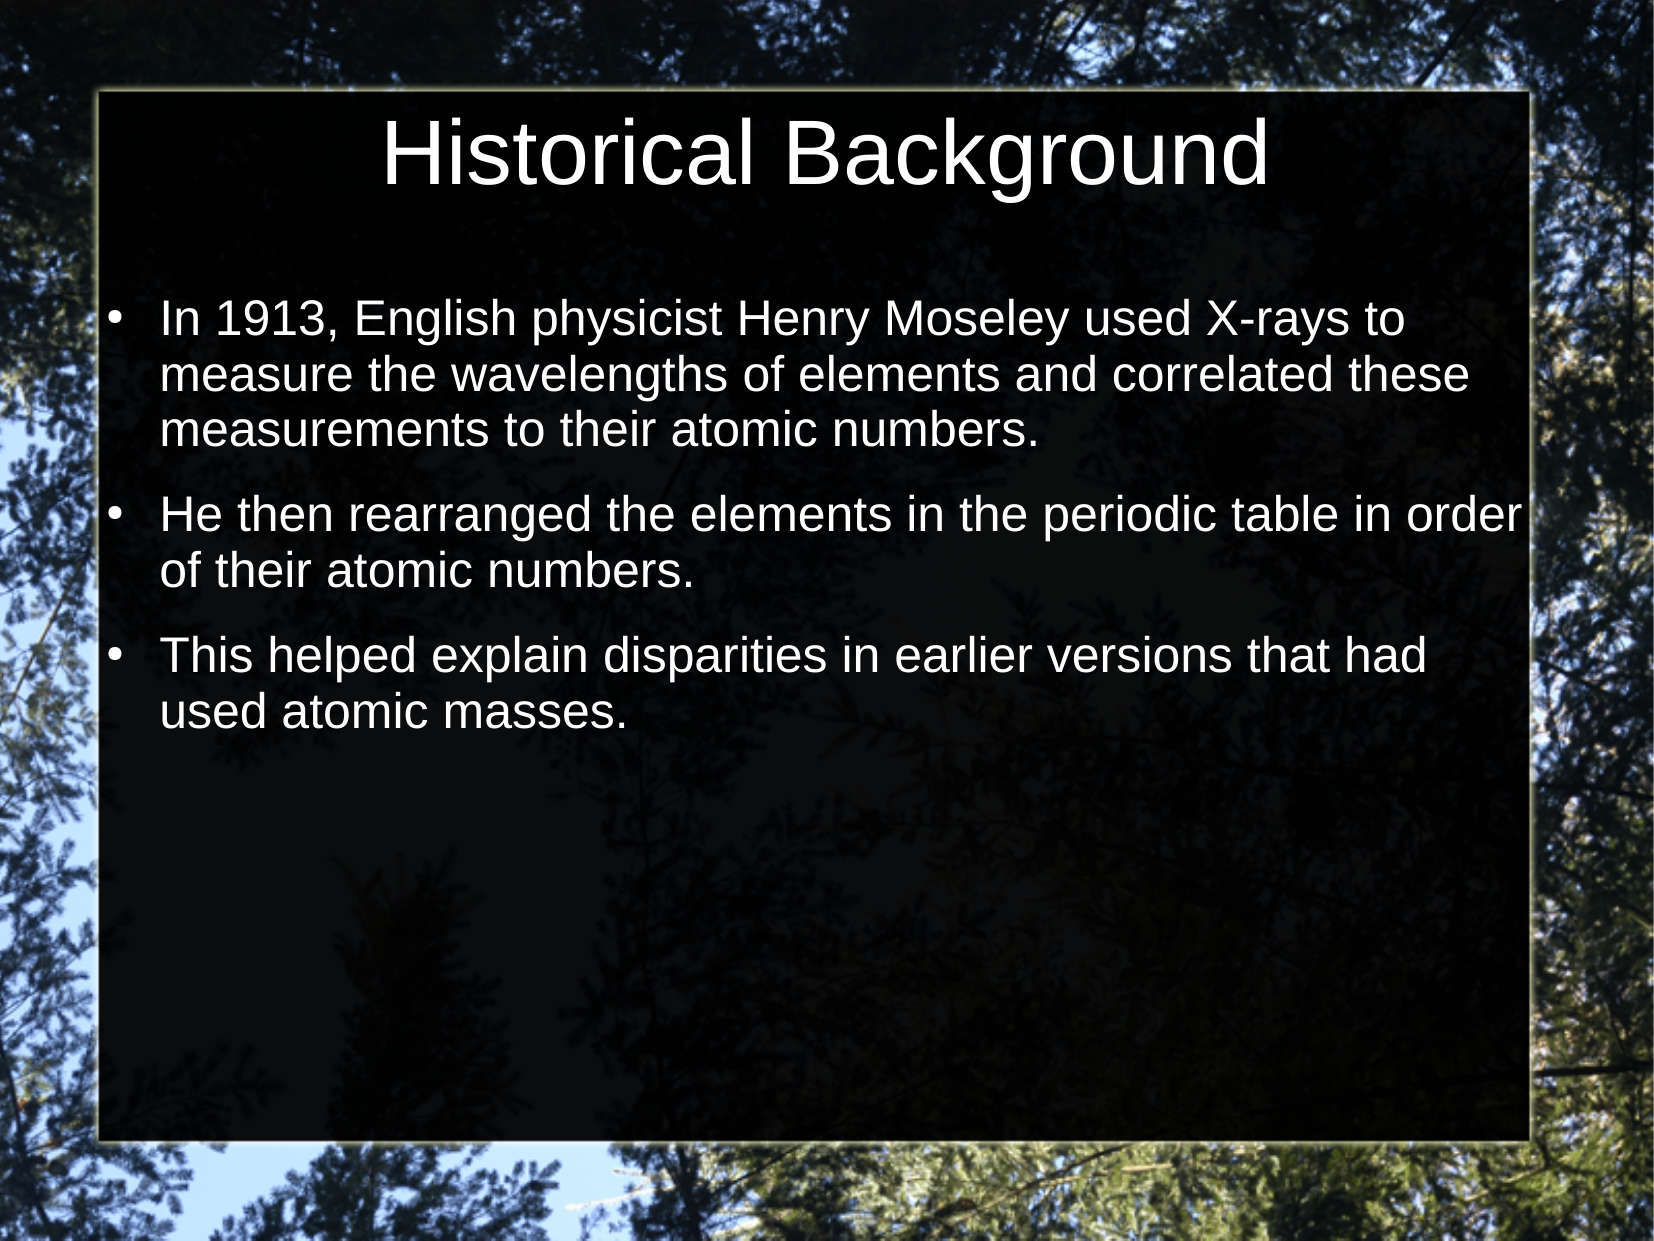

# Historical Background
In 1913, English physicist Henry Moseley used X-rays to measure the wavelengths of elements and correlated these measurements to their atomic numbers.
He then rearranged the elements in the periodic table in order of their atomic numbers.
This helped explain disparities in earlier versions that had used atomic masses.